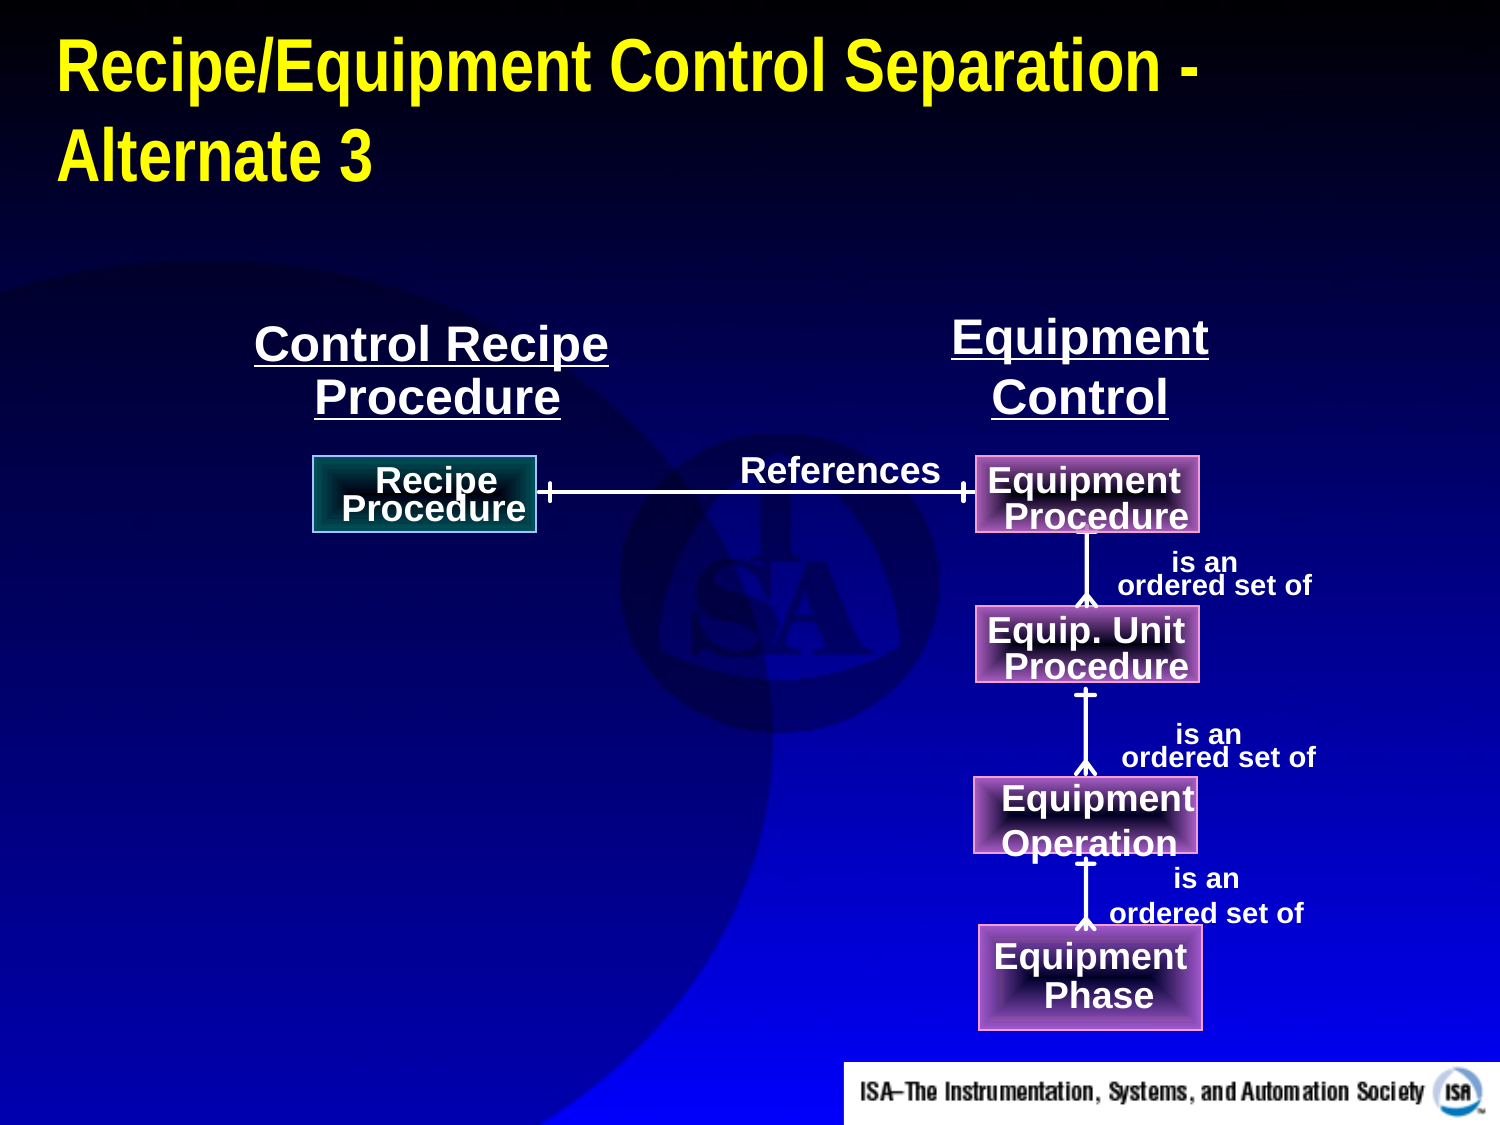

# Recipe/Equipment Control Separation - Alternate 3
Equipment
Control
Control Recipe
Procedure
References
Recipe
Equipment
Procedure
Procedure
is an
ordered set of
Equip. Unit
Procedure
is an
ordered set of
Equipment
Operation
is an
ordered set of
Equipment
Phase